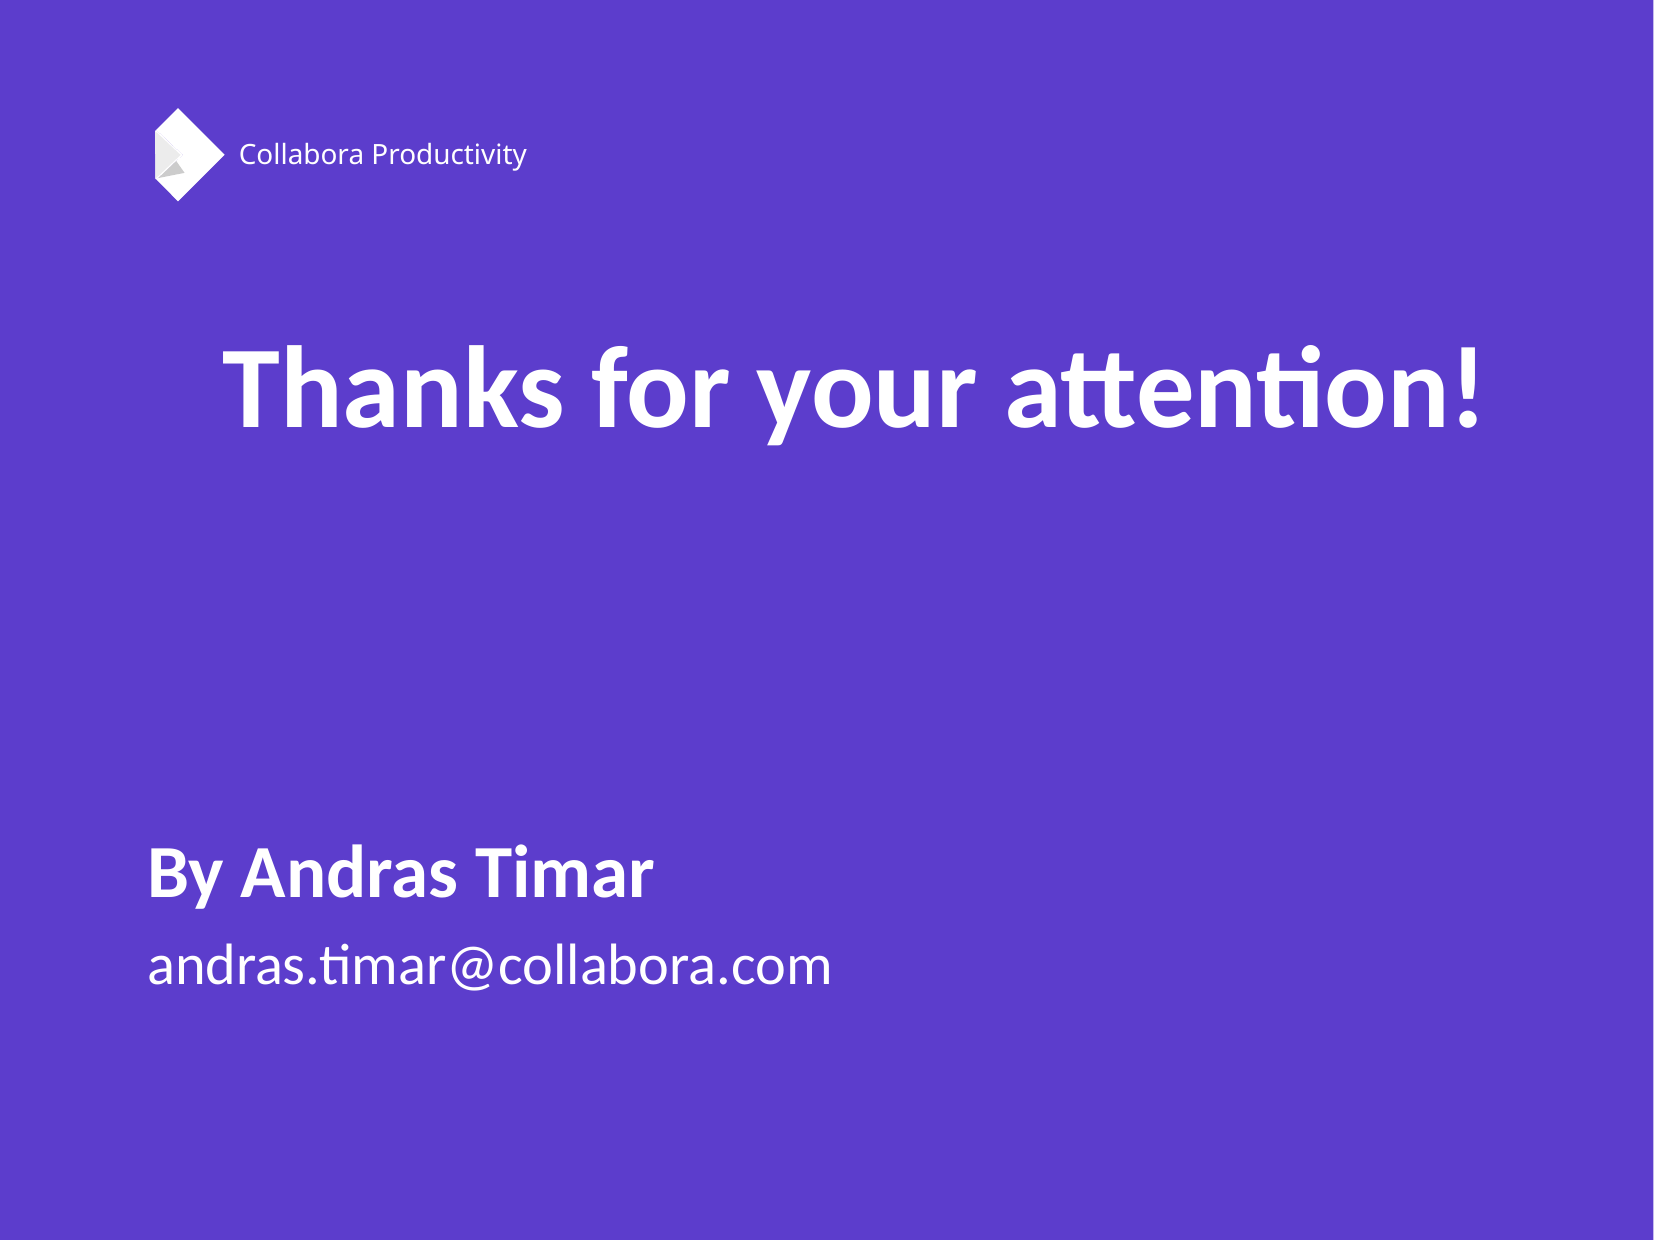

# Thanks for your attention!
By Andras Timar
andras.timar@collabora.com